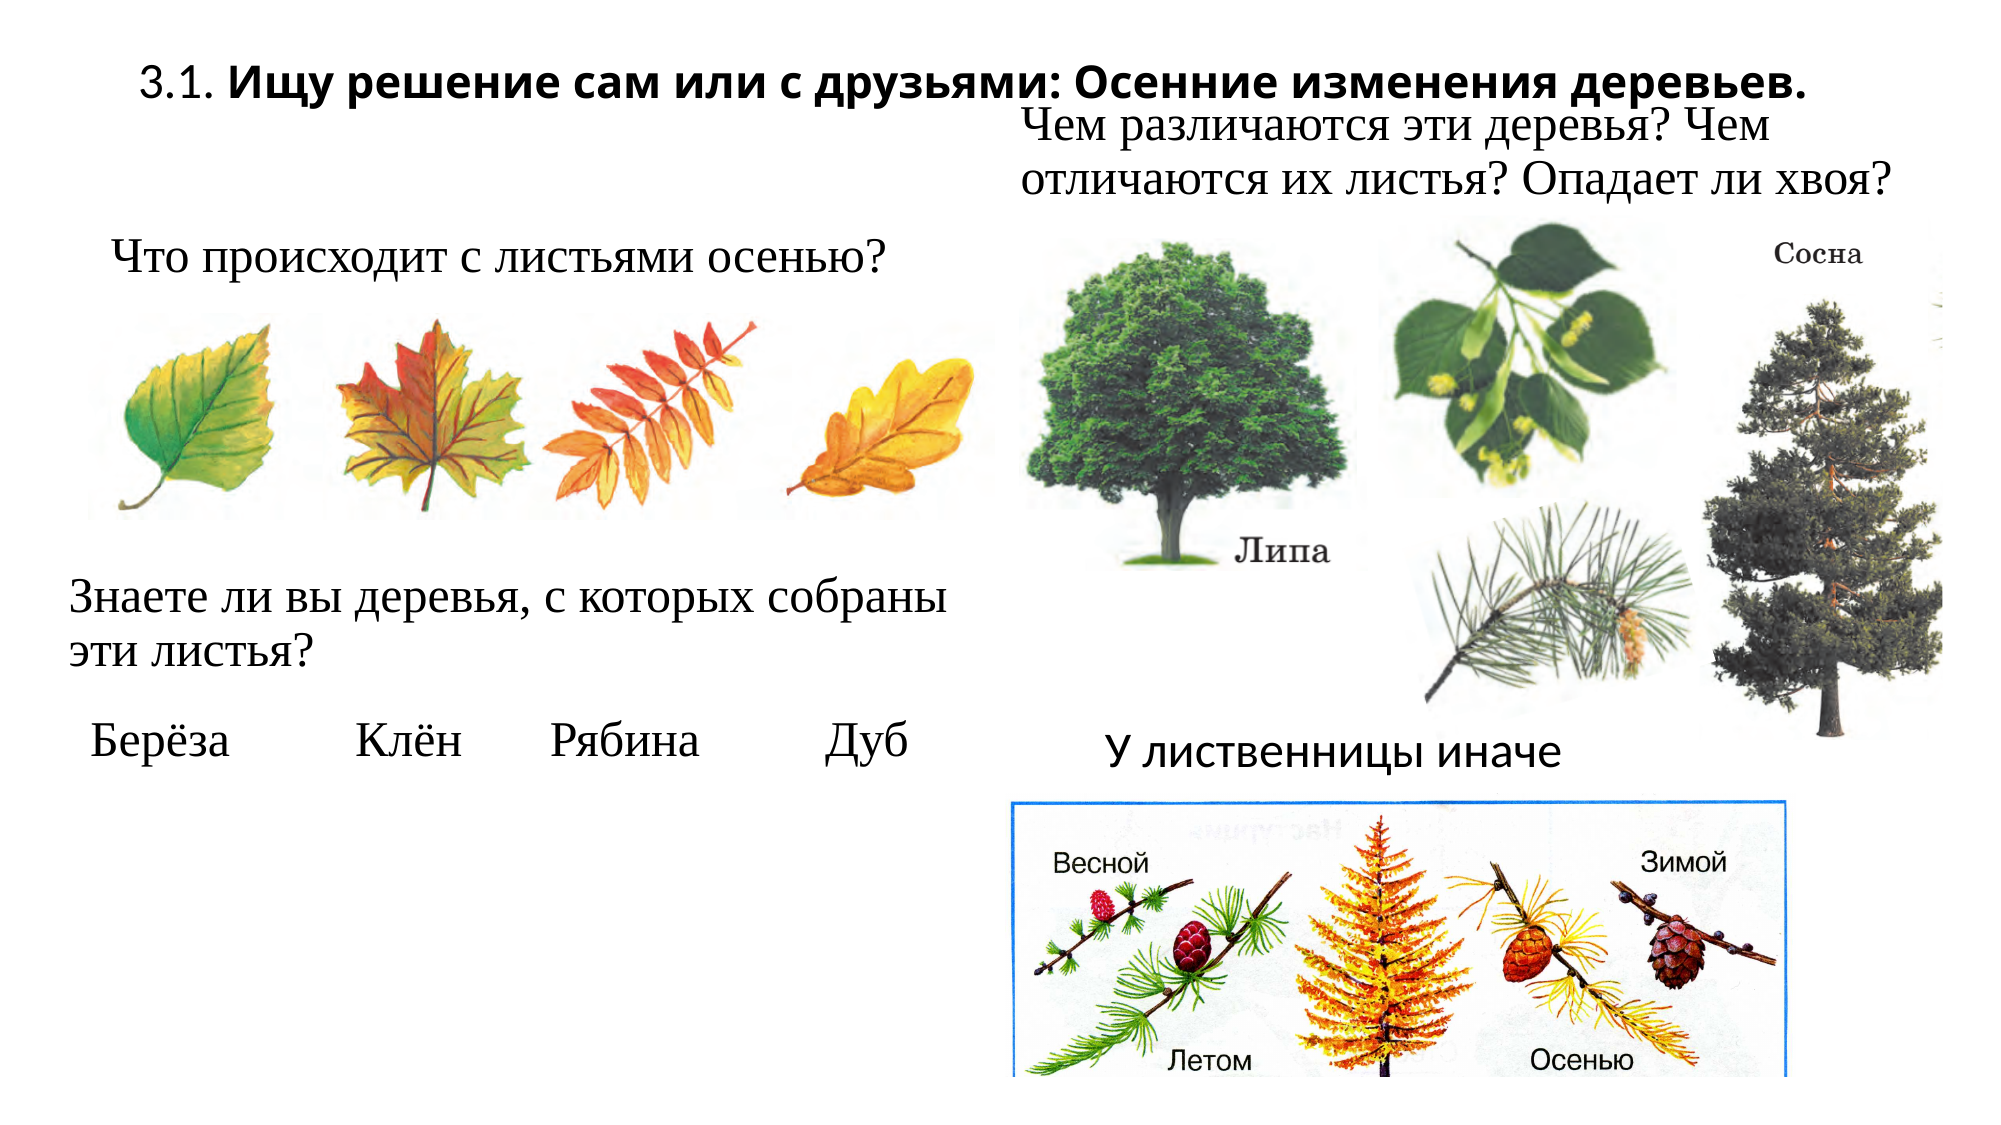

3.1. Ищу решение сам или с друзьями: Осенние изменения деревьев.
Чем различаются эти деревья? Чем отличаются их листья? Опадает ли хвоя?
Что происходит с листьями осенью?
# Знаете ли вы деревья, с которых собраны эти листья?
Берёза Клён Рябина Дуб
У лиственницы иначе